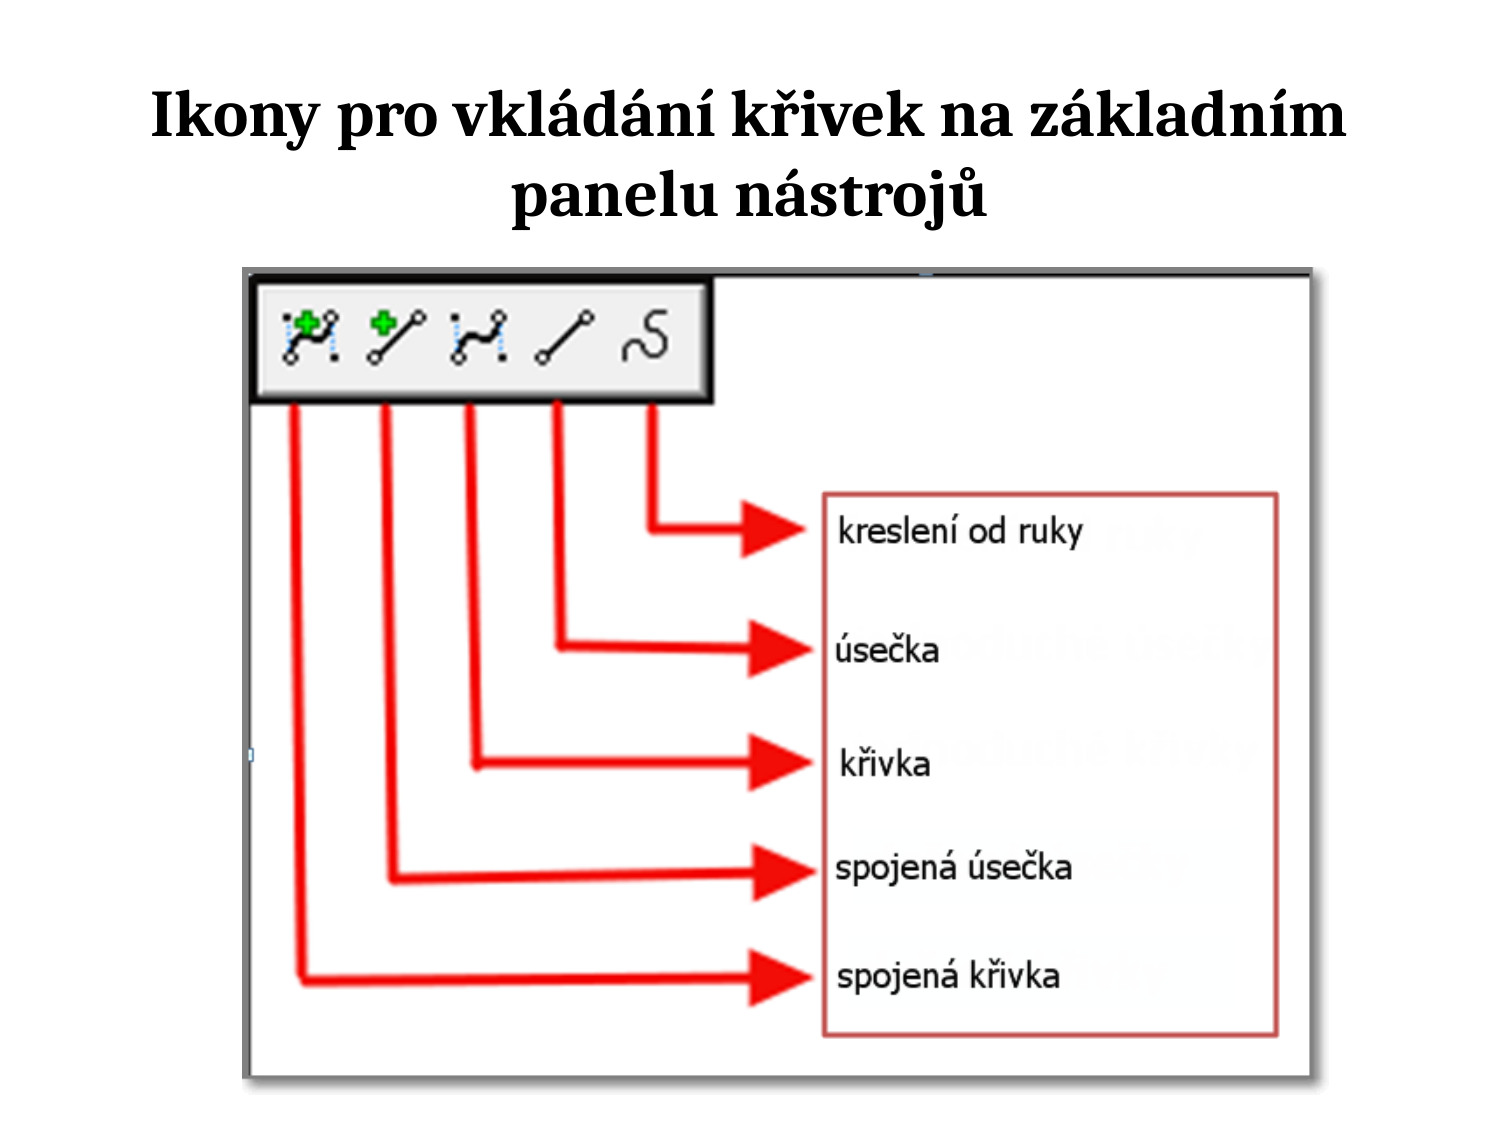

Ikony pro vkládání křivek na základním panelu nástrojů